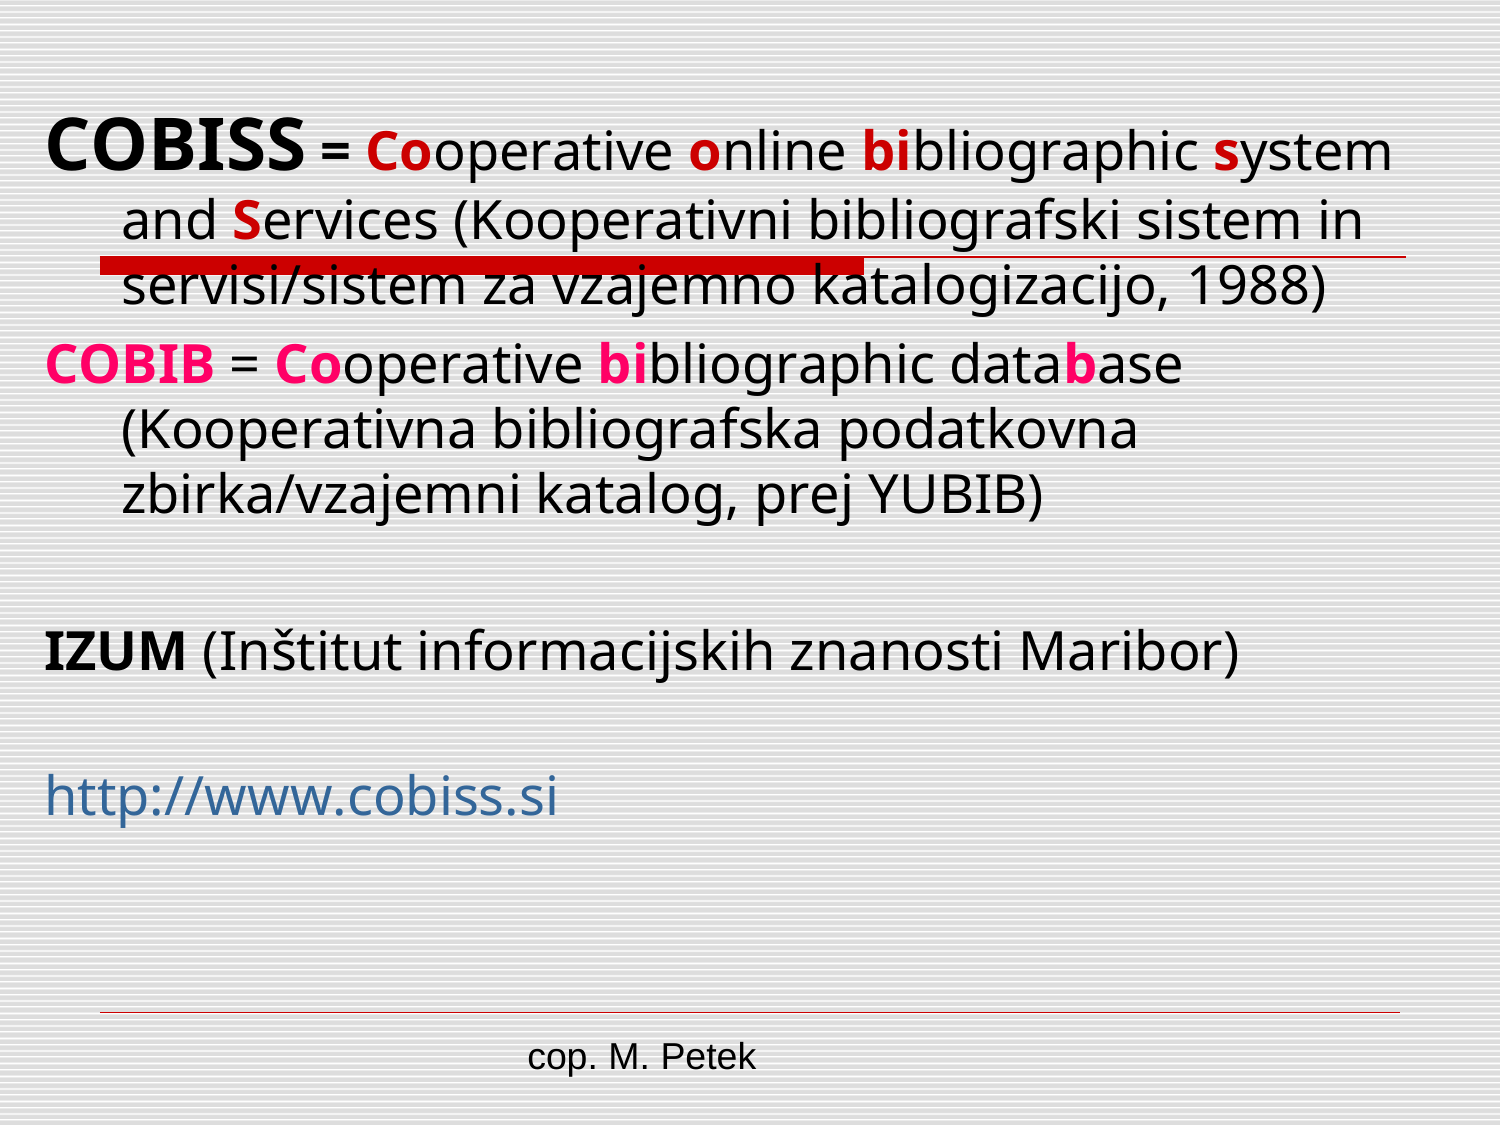

#
COBISS = Cooperative online bibliographic system and Services (Kooperativni bibliografski sistem in servisi/sistem za vzajemno katalogizacijo, 1988)
COBIB = Cooperative bibliographic database (Kooperativna bibliografska podatkovna zbirka/vzajemni katalog, prej YUBIB)
IZUM (Inštitut informacijskih znanosti Maribor)
http://www.cobiss.si
cop. M. Petek